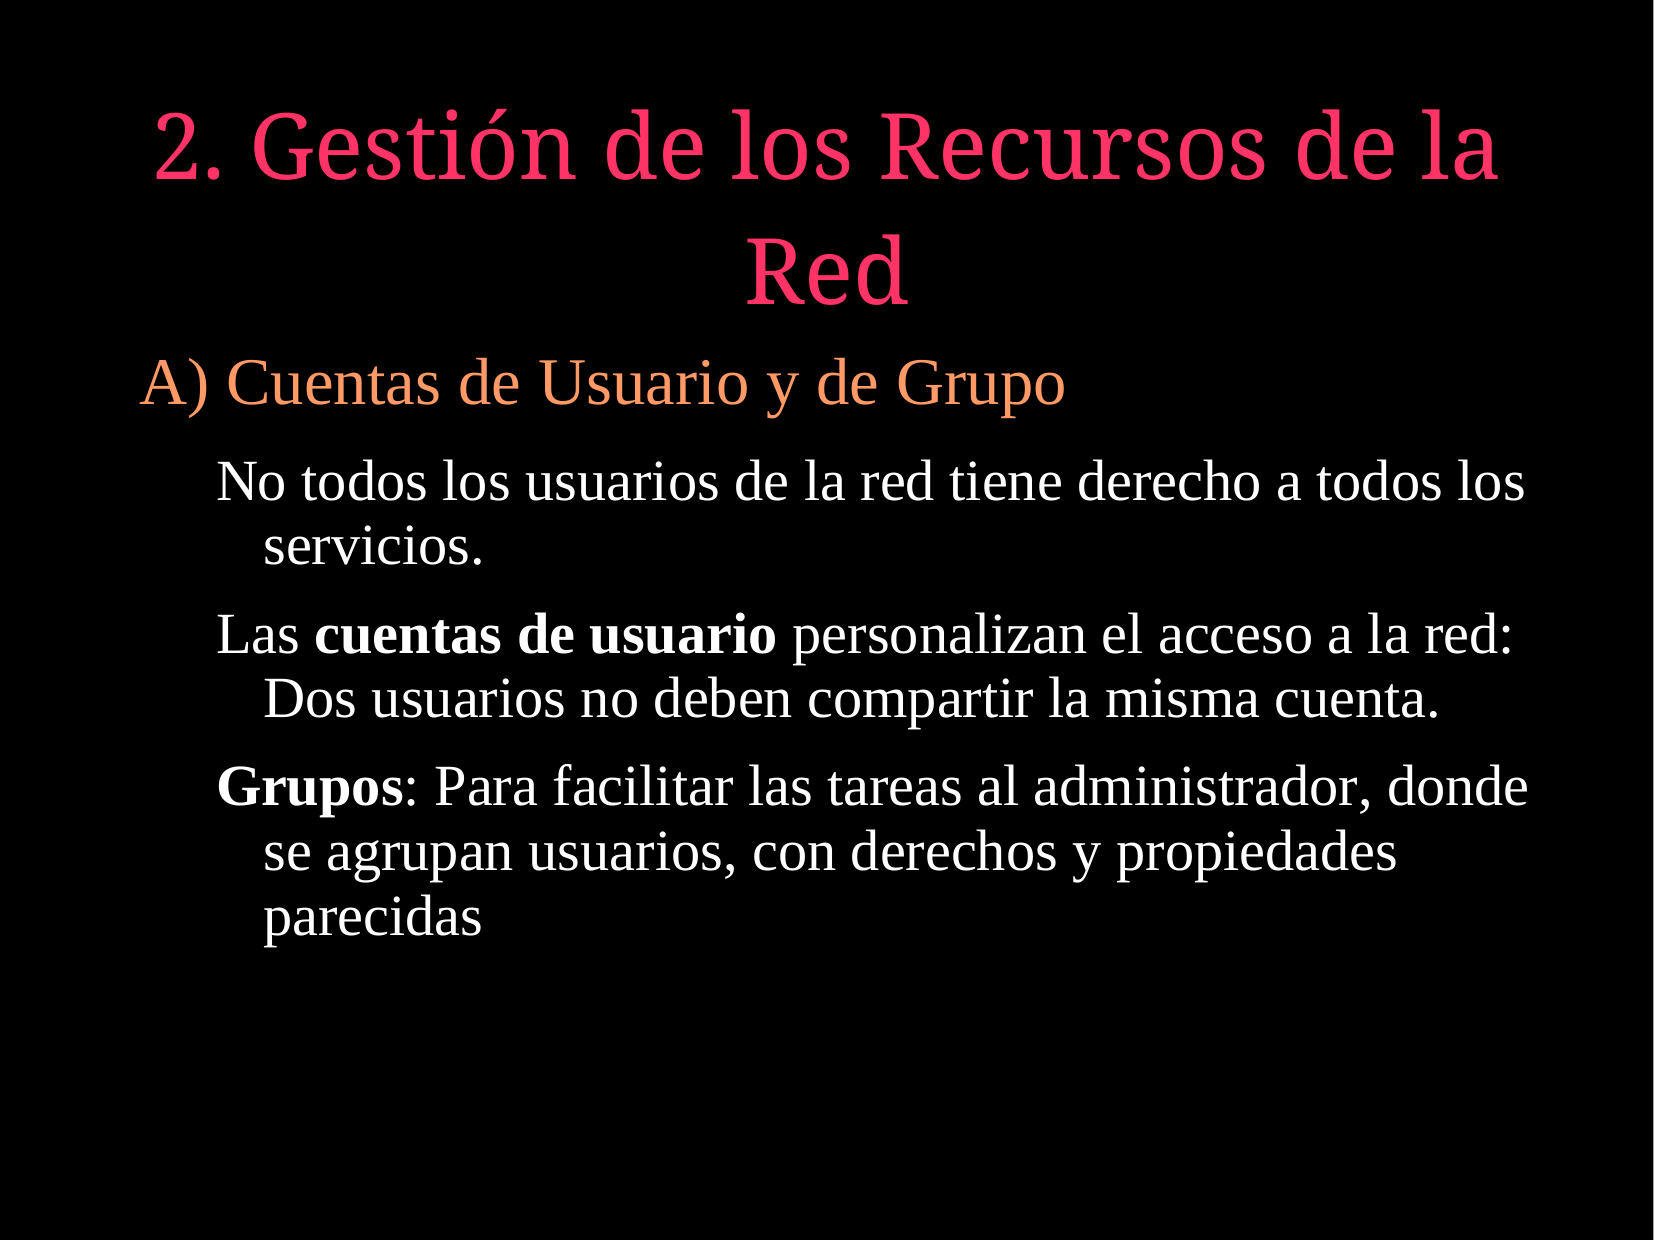

# 2. Gestión de los Recursos de la Red
A) Cuentas de Usuario y de Grupo
No todos los usuarios de la red tiene derecho a todos los servicios.
Las cuentas de usuario personalizan el acceso a la red: Dos usuarios no deben compartir la misma cuenta.
Grupos: Para facilitar las tareas al administrador, donde se agrupan usuarios, con derechos y propiedades parecidas